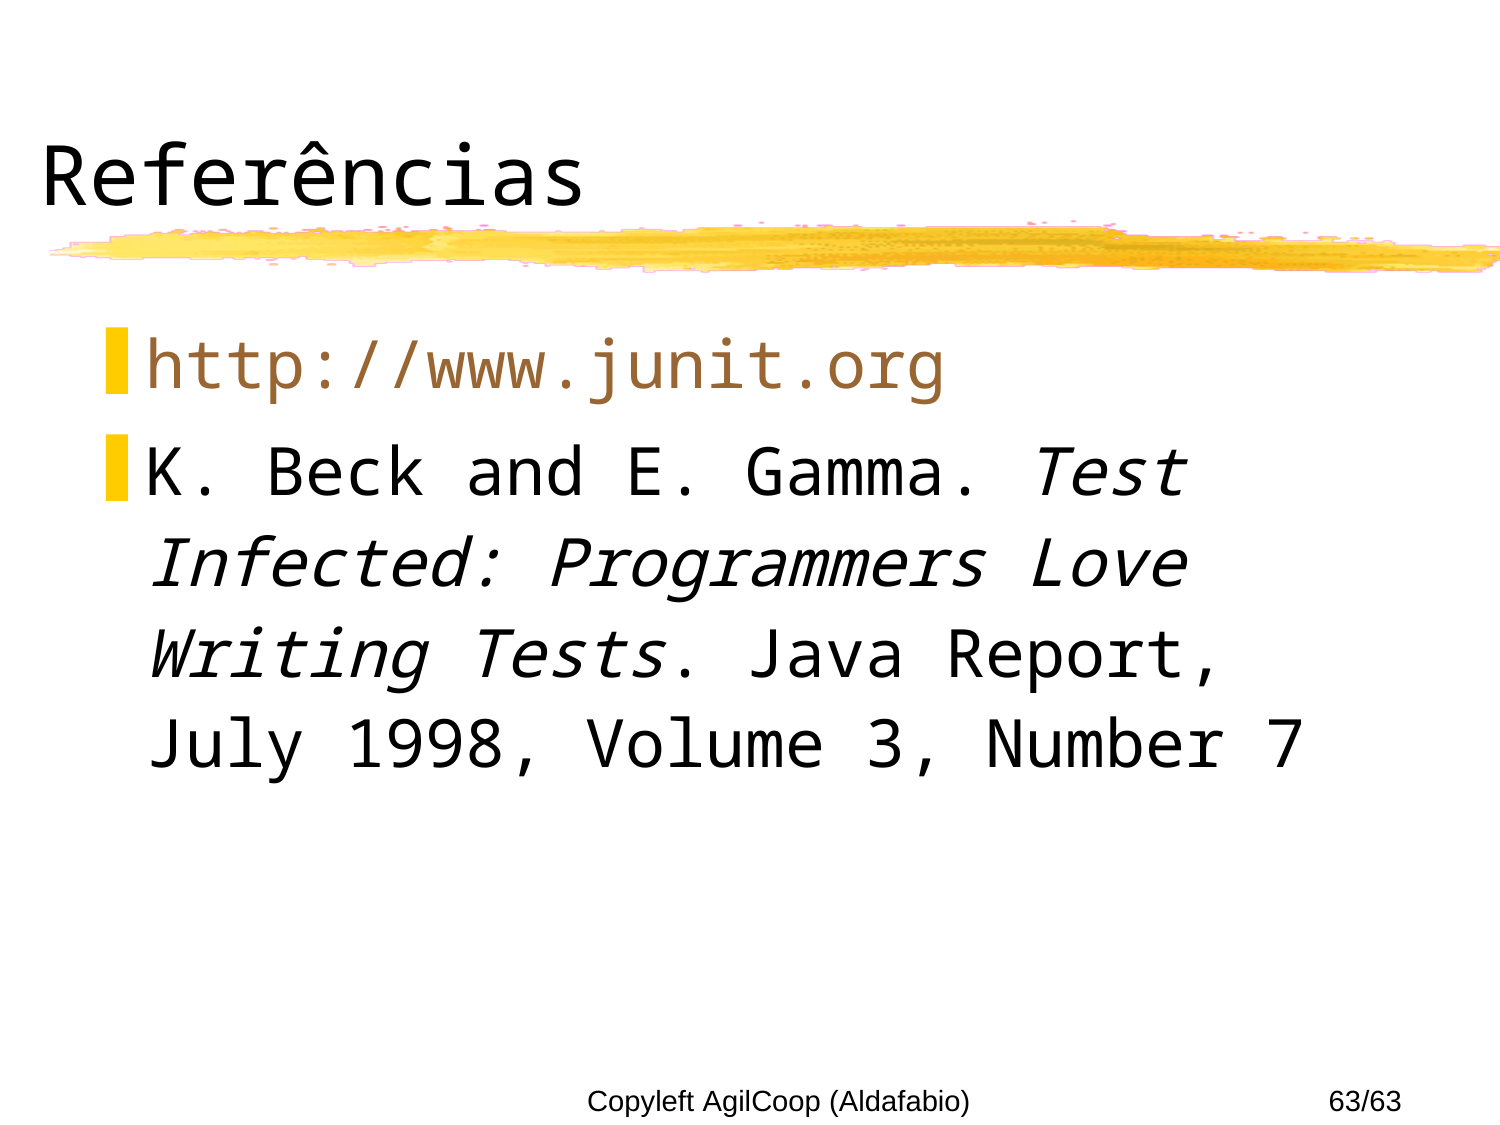

# Referências
http://www.junit.org
K. Beck and E. Gamma. Test Infected: Programmers Love Writing Tests. Java Report, July 1998, Volume 3, Number 7
63